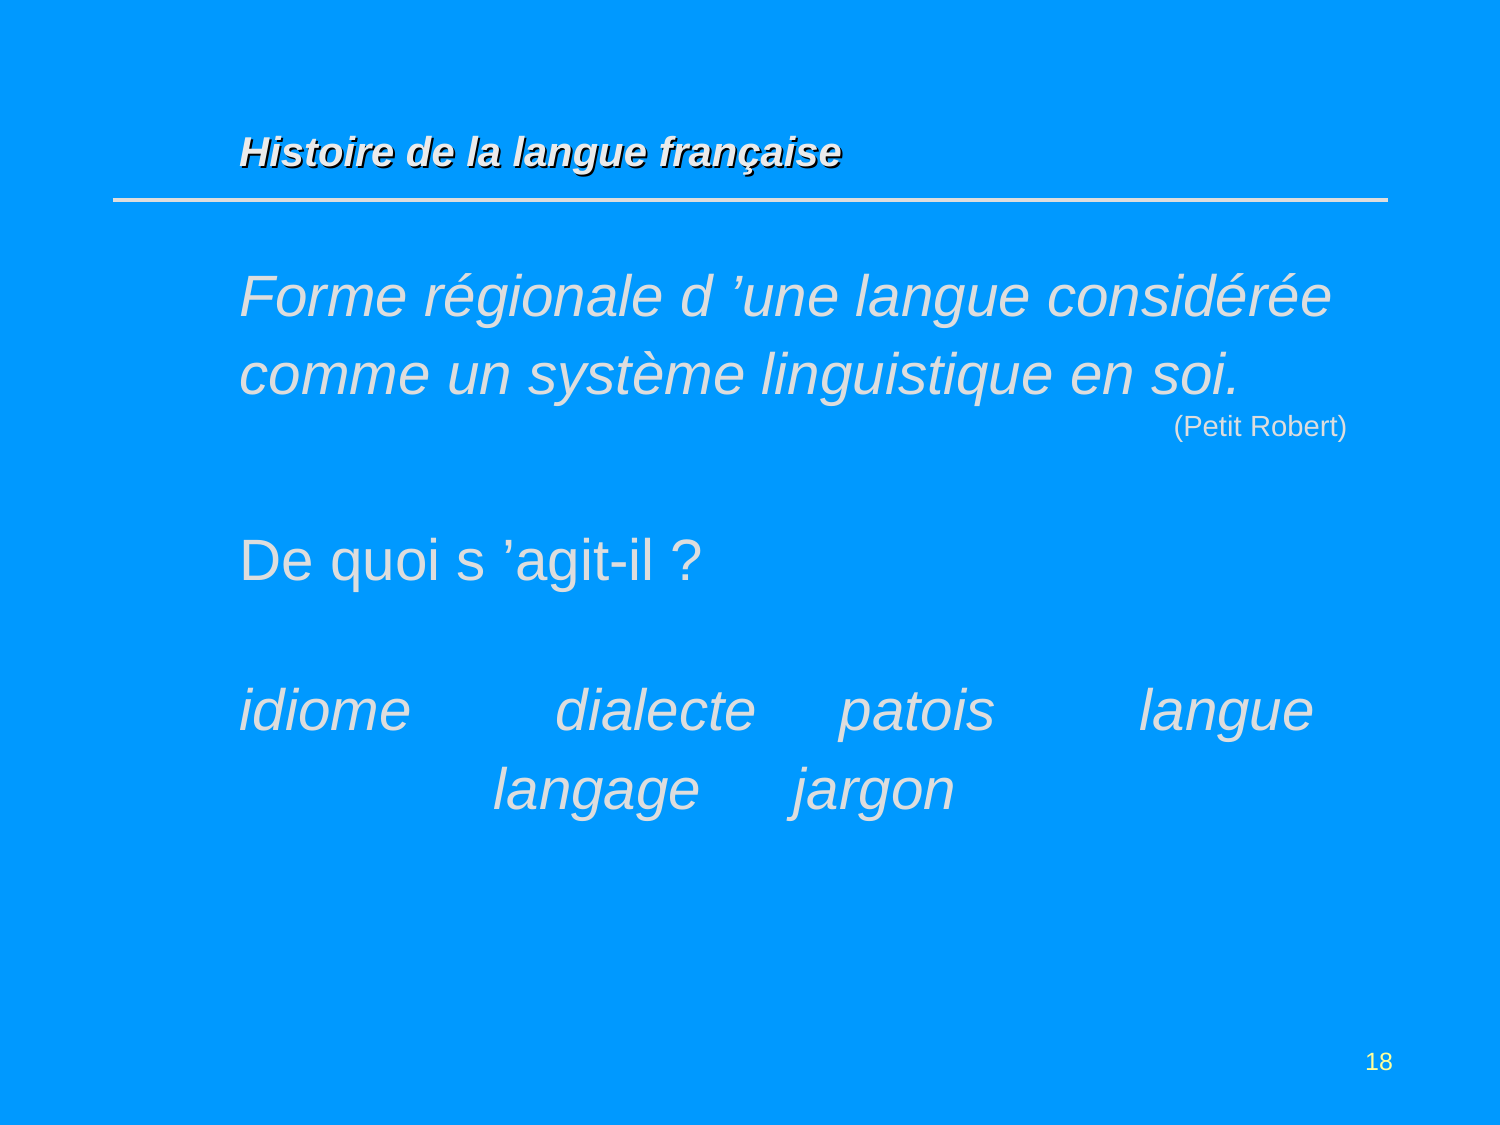

Histoire de la langue française
Forme régionale d ’une langue considérée comme un système linguistique en soi.
(Petit Robert)
De quoi s ’agit-il ?
idiome	 dialecte	patois	langue
langage 	jargon
18